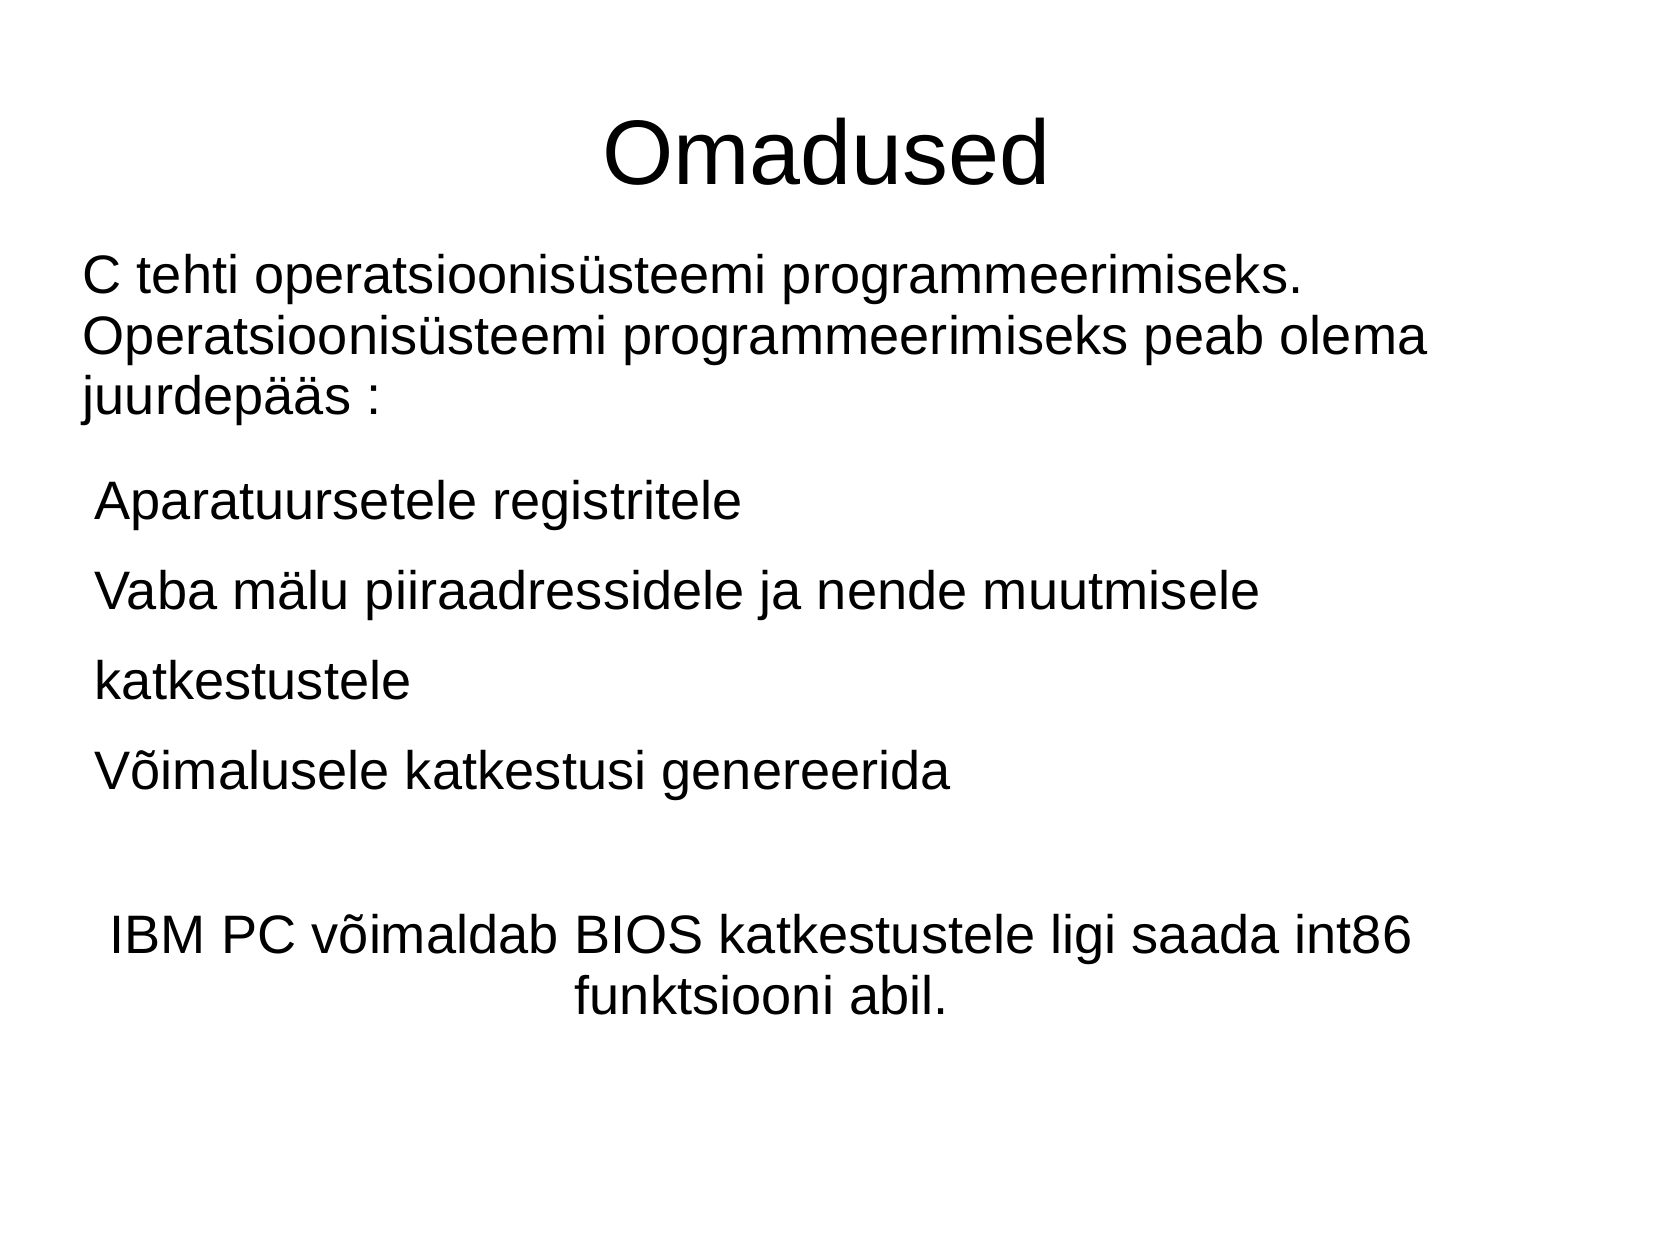

# Omadused
C tehti operatsioonisüsteemi programmeerimiseks. Operatsioonisüsteemi programmeerimiseks peab olema juurdepääs :
Aparatuursetele registritele
Vaba mälu piiraadressidele ja nende muutmisele
katkestustele
Võimalusele katkestusi genereerida
IBM PC võimaldab BIOS katkestustele ligi saada int86 funktsiooni abil.